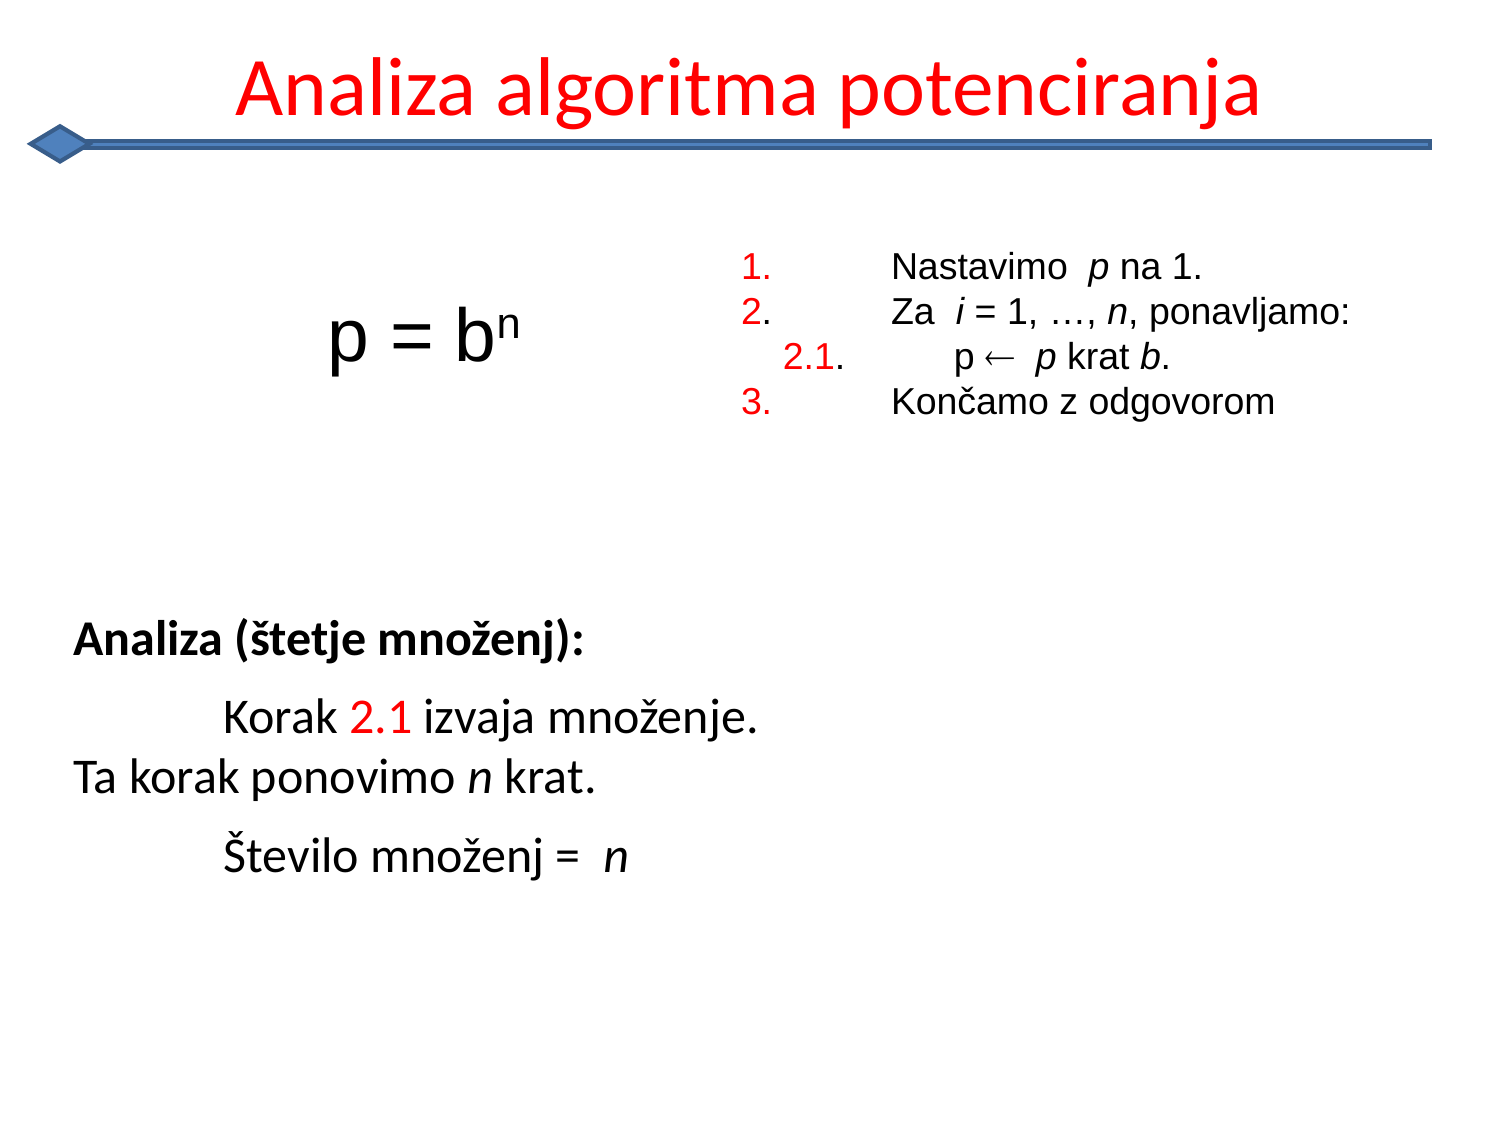

# Analiza algoritma potenciranja
1.	Nastavimo p na 1.
2.	Za i = 1, …, n, ponavljamo:
 2.1.	 p  p krat b.
3.	Končamo z odgovorom
p = bn
Analiza (štetje množenj):
	Korak 2.1 izvaja množenje.
Ta korak ponovimo n krat.
	Število množenj = n